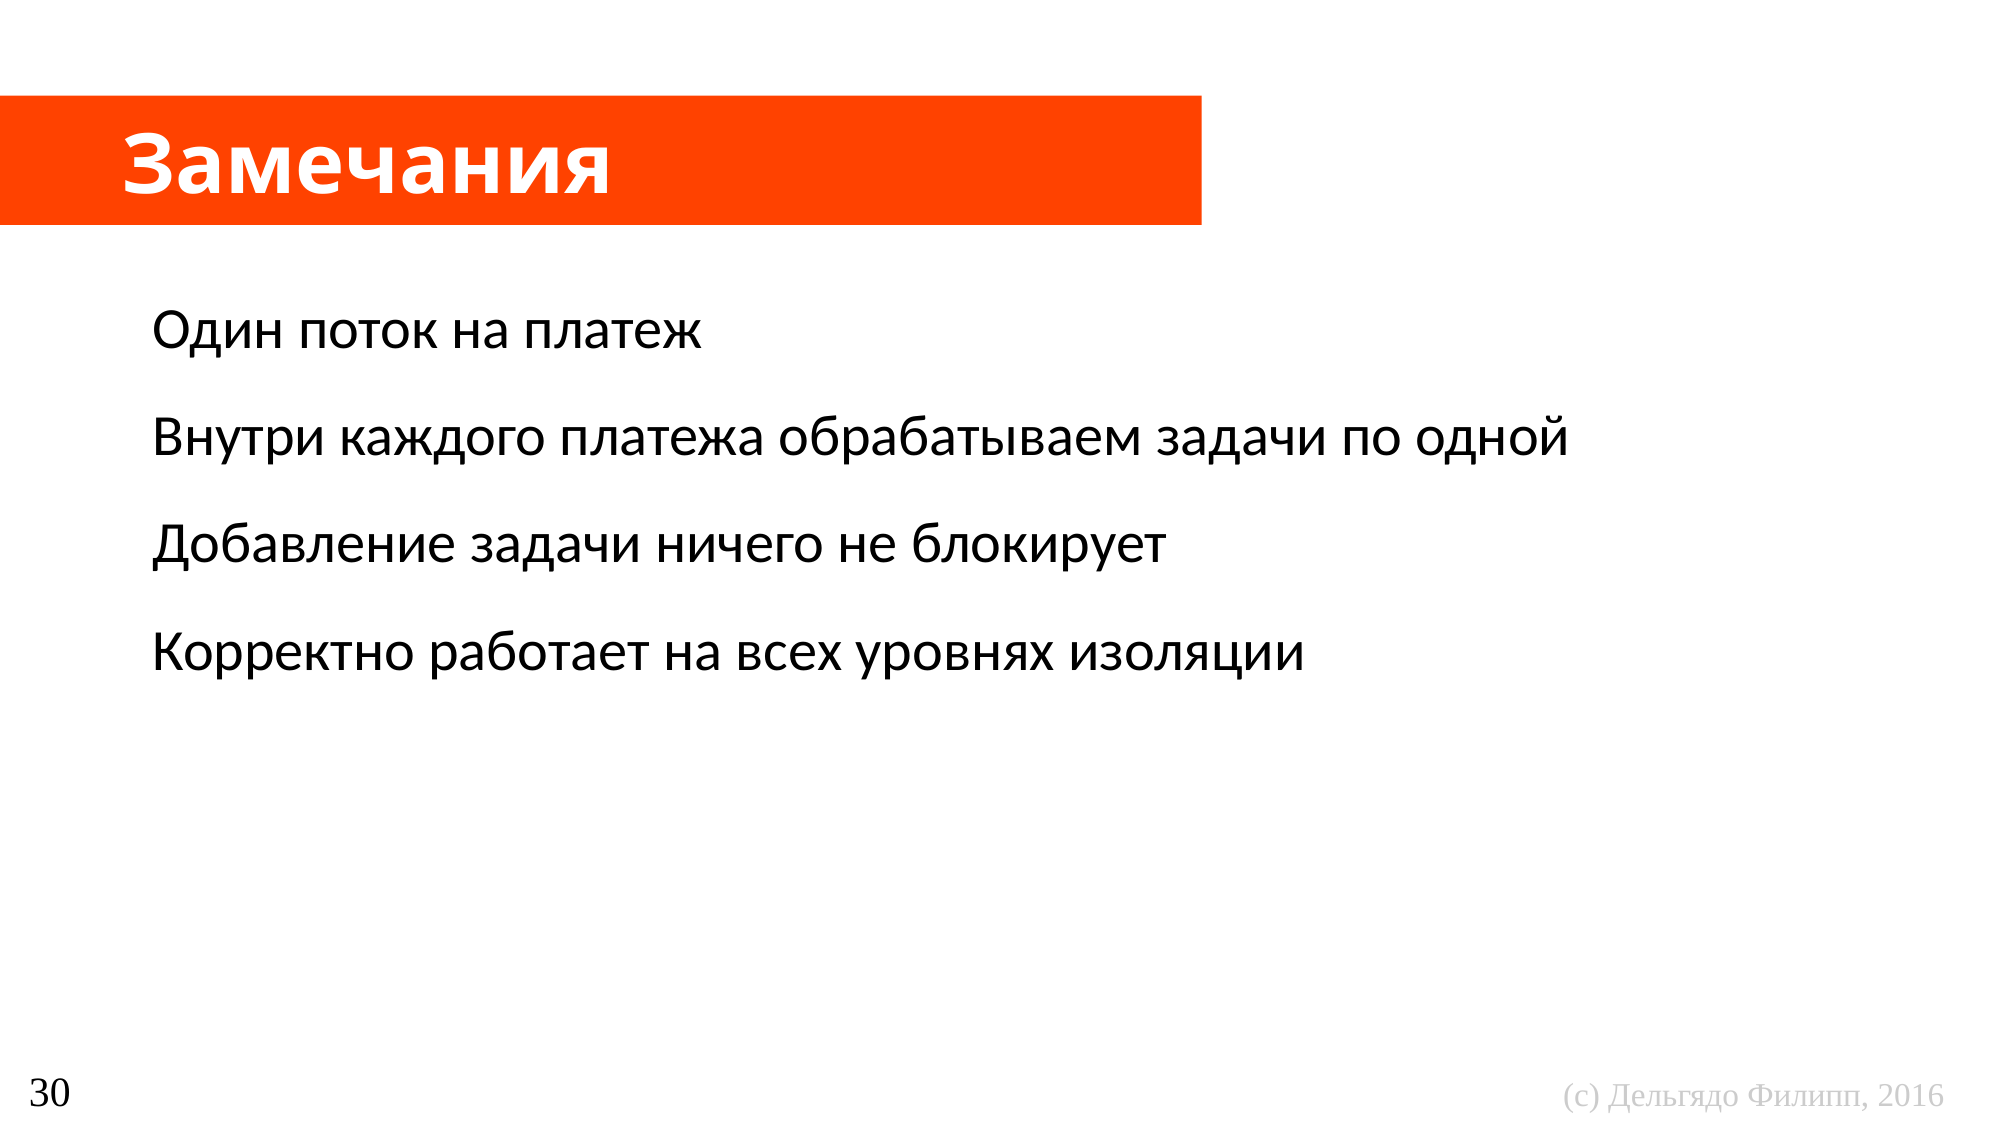

# Замечания
Один поток на платеж
Внутри каждого платежа обрабатываем задачи по одной
Добавление задачи ничего не блокирует
Корректно работает на всех уровнях изоляции
30
(c) Дельгядо Филипп, 2016